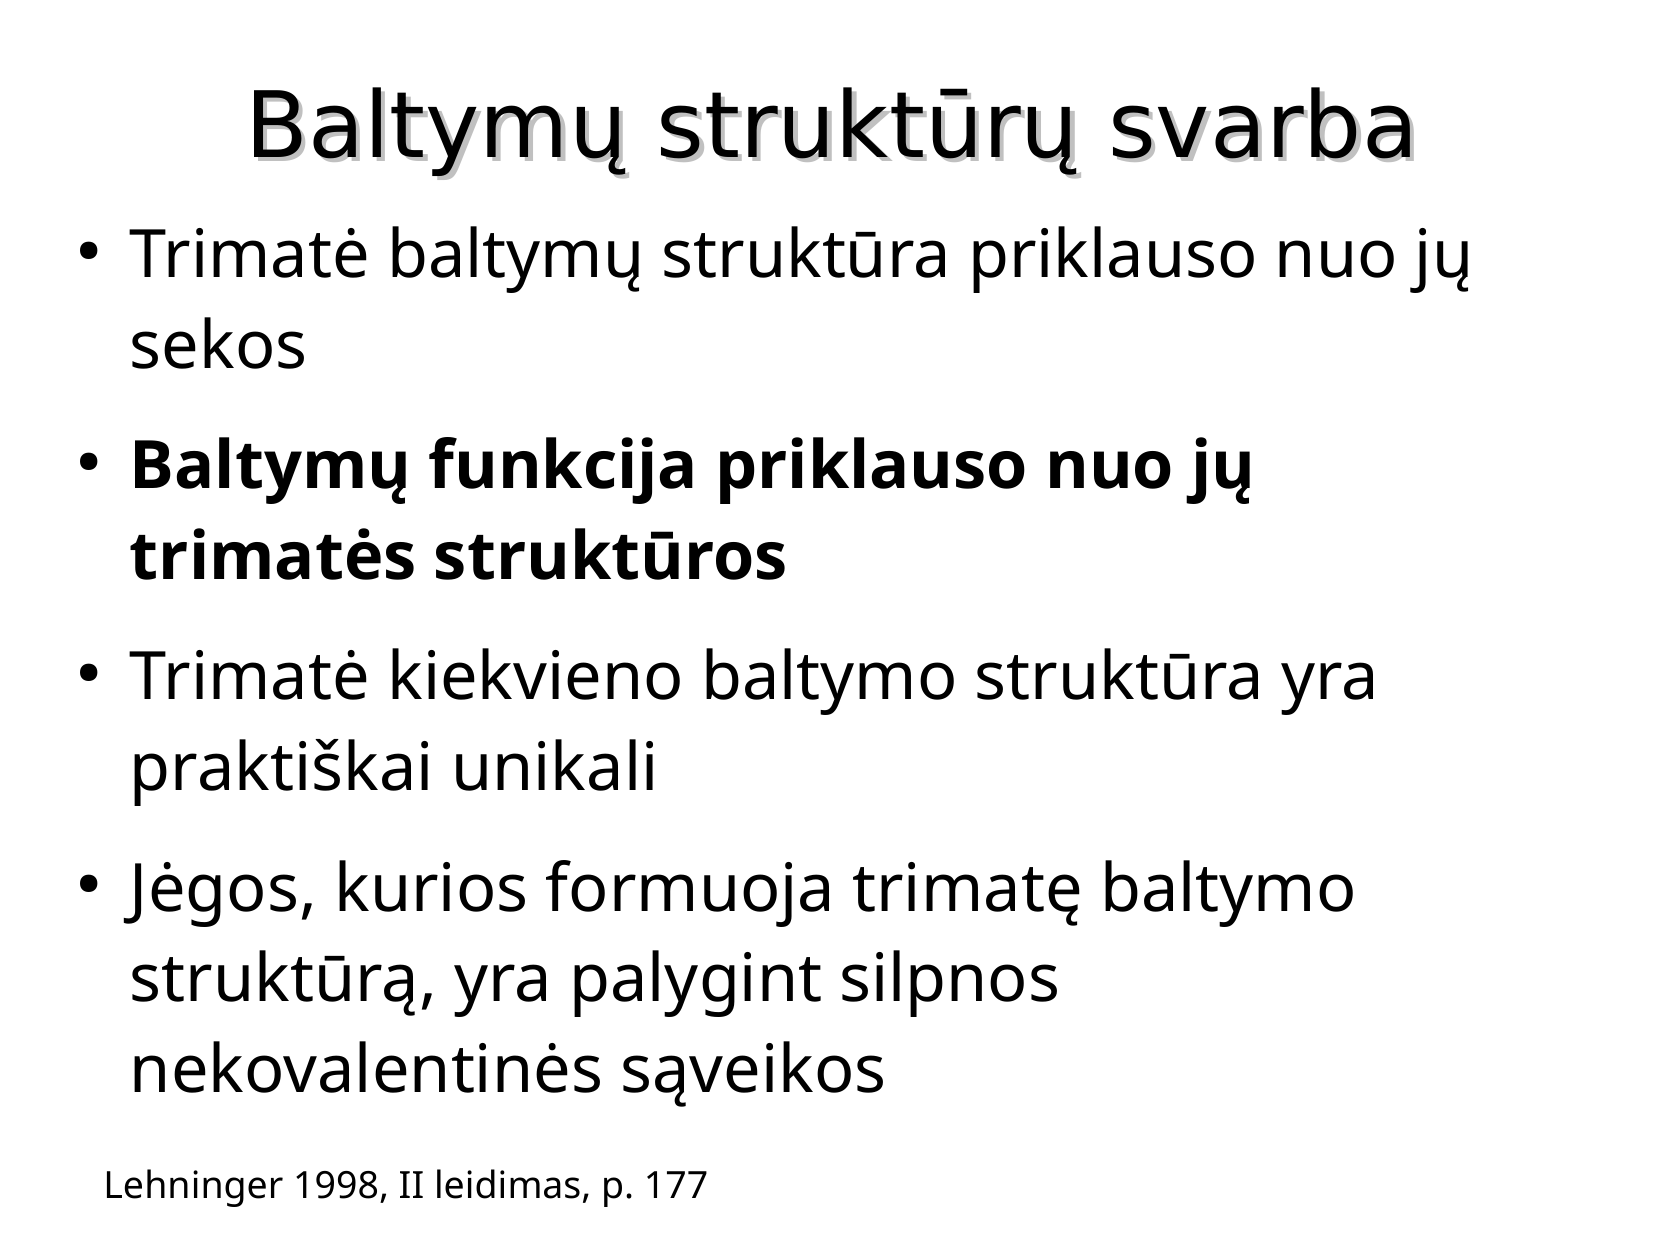

# Baltymų struktūrų svarba
Trimatė baltymų struktūra priklauso nuo jų sekos
Baltymų funkcija priklauso nuo jų trimatės struktūros
Trimatė kiekvieno baltymo struktūra yra praktiškai unikali
Jėgos, kurios formuoja trimatę baltymo struktūrą, yra palygint silpnos nekovalentinės sąveikos
Lehninger 1998, II leidimas, p. 177